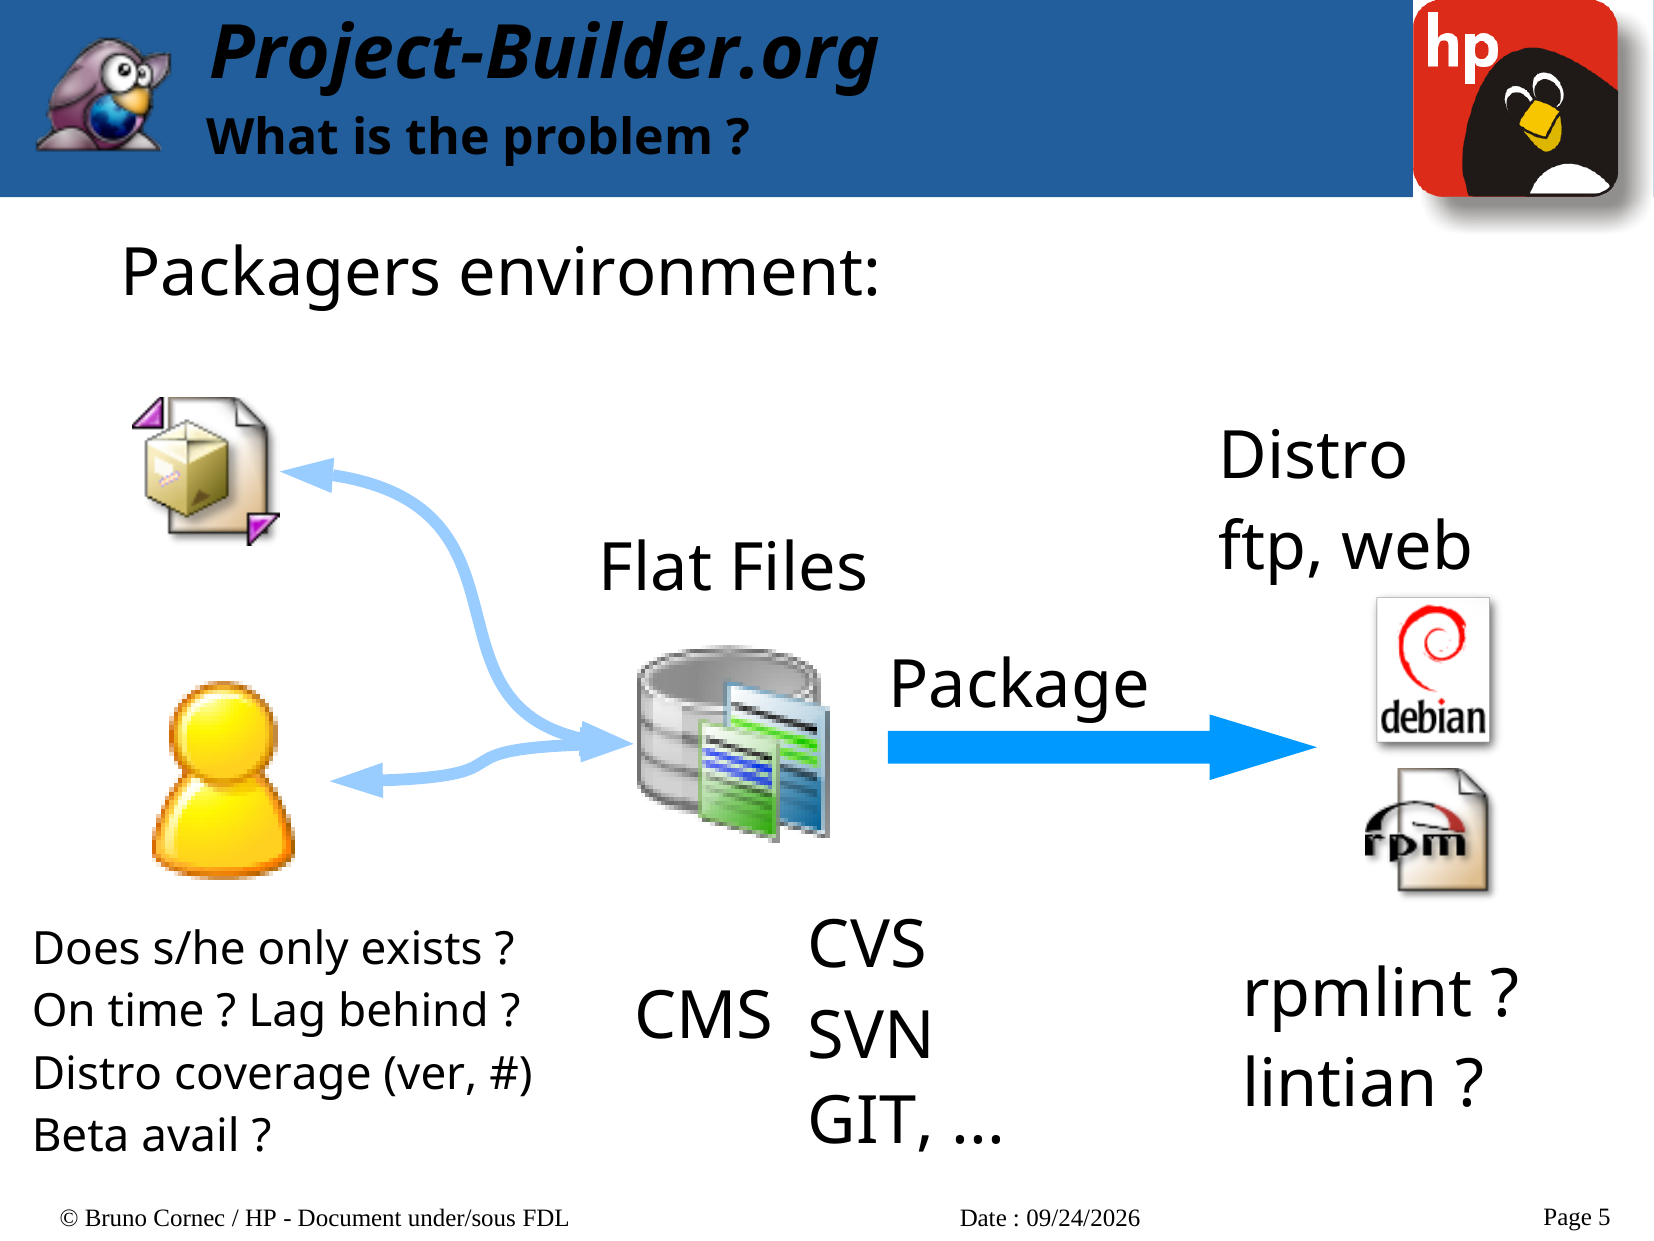

# What is the problem ?
Packagers environment:
Distro
ftp, web
Flat Files
Package
CVS
Does s/he only exists ?
On time ? Lag behind ?
Distro coverage (ver, #)
Beta avail ?
rpmlint ?
lintian ?
CMS
SVN
GIT, ...